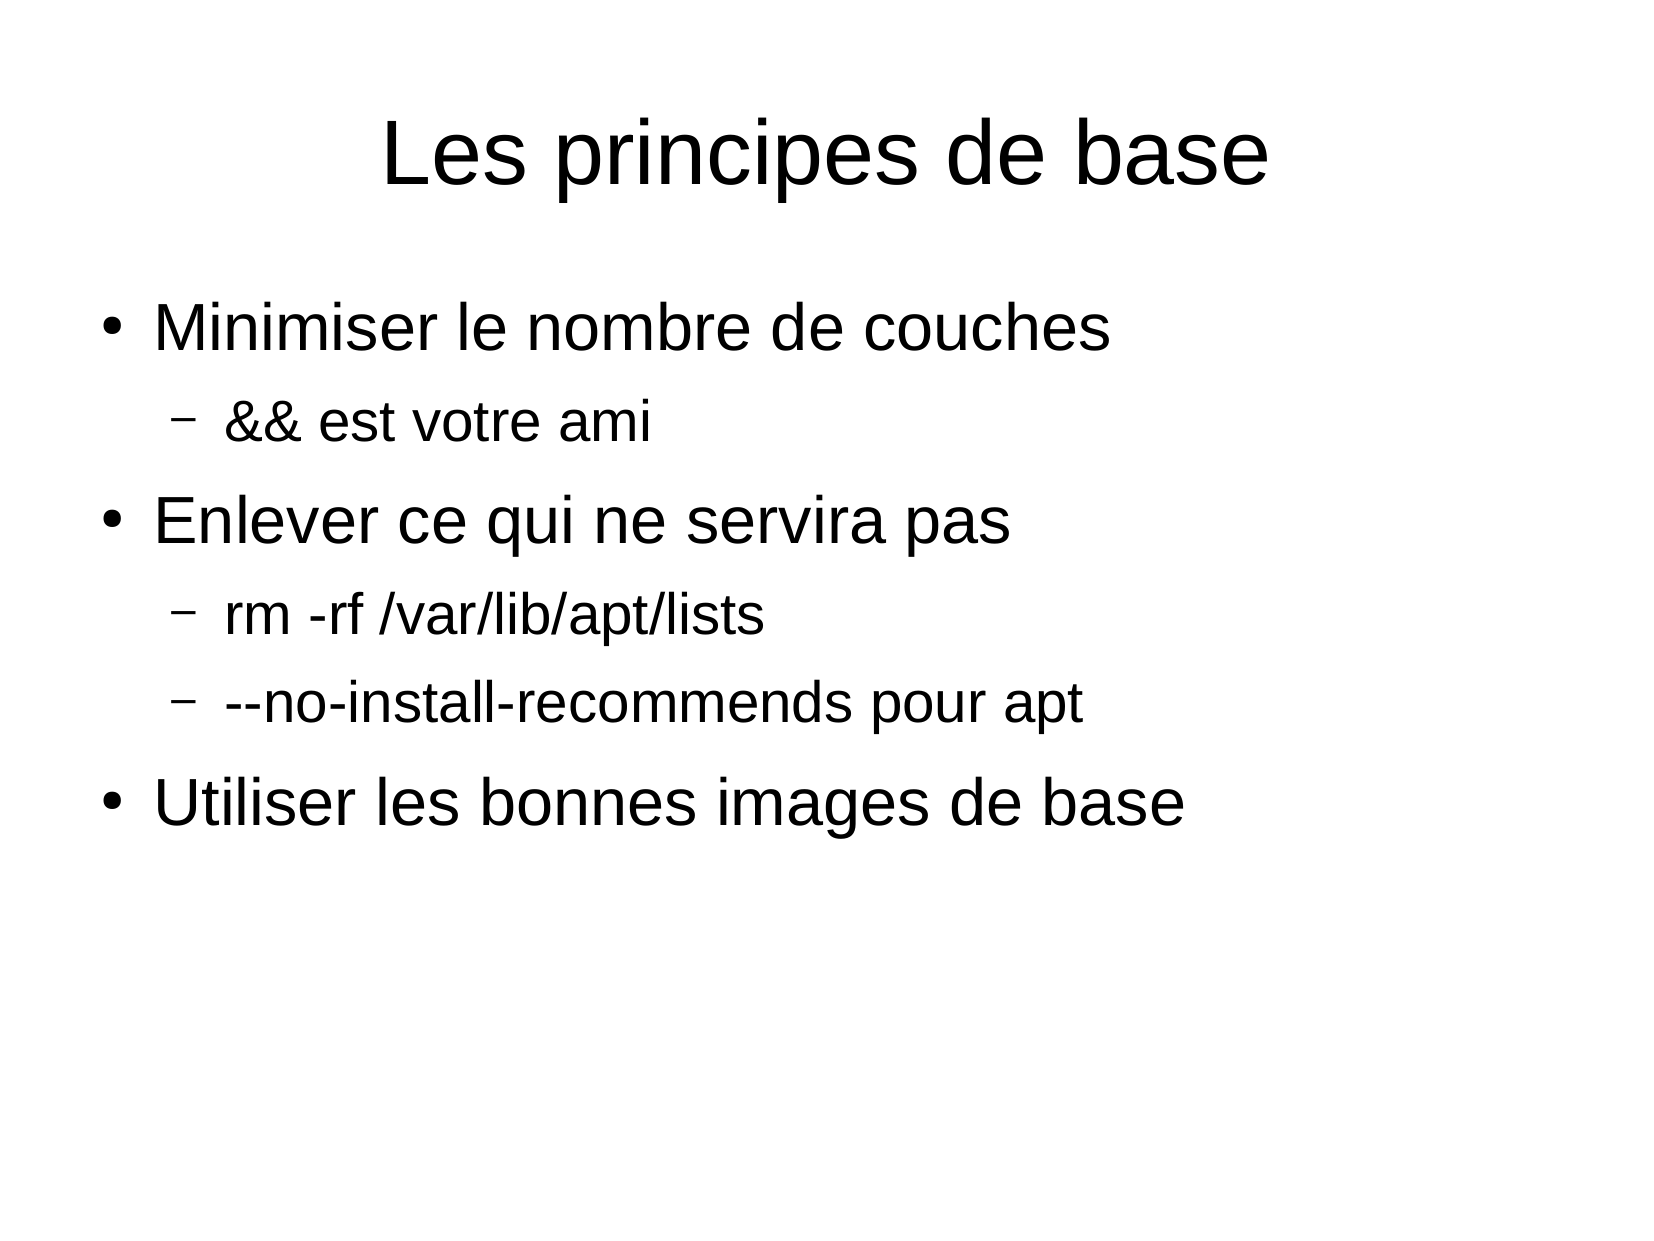

# Les principes de base
Minimiser le nombre de couches
&& est votre ami
Enlever ce qui ne servira pas
rm -rf /var/lib/apt/lists
--no-install-recommends pour apt
Utiliser les bonnes images de base